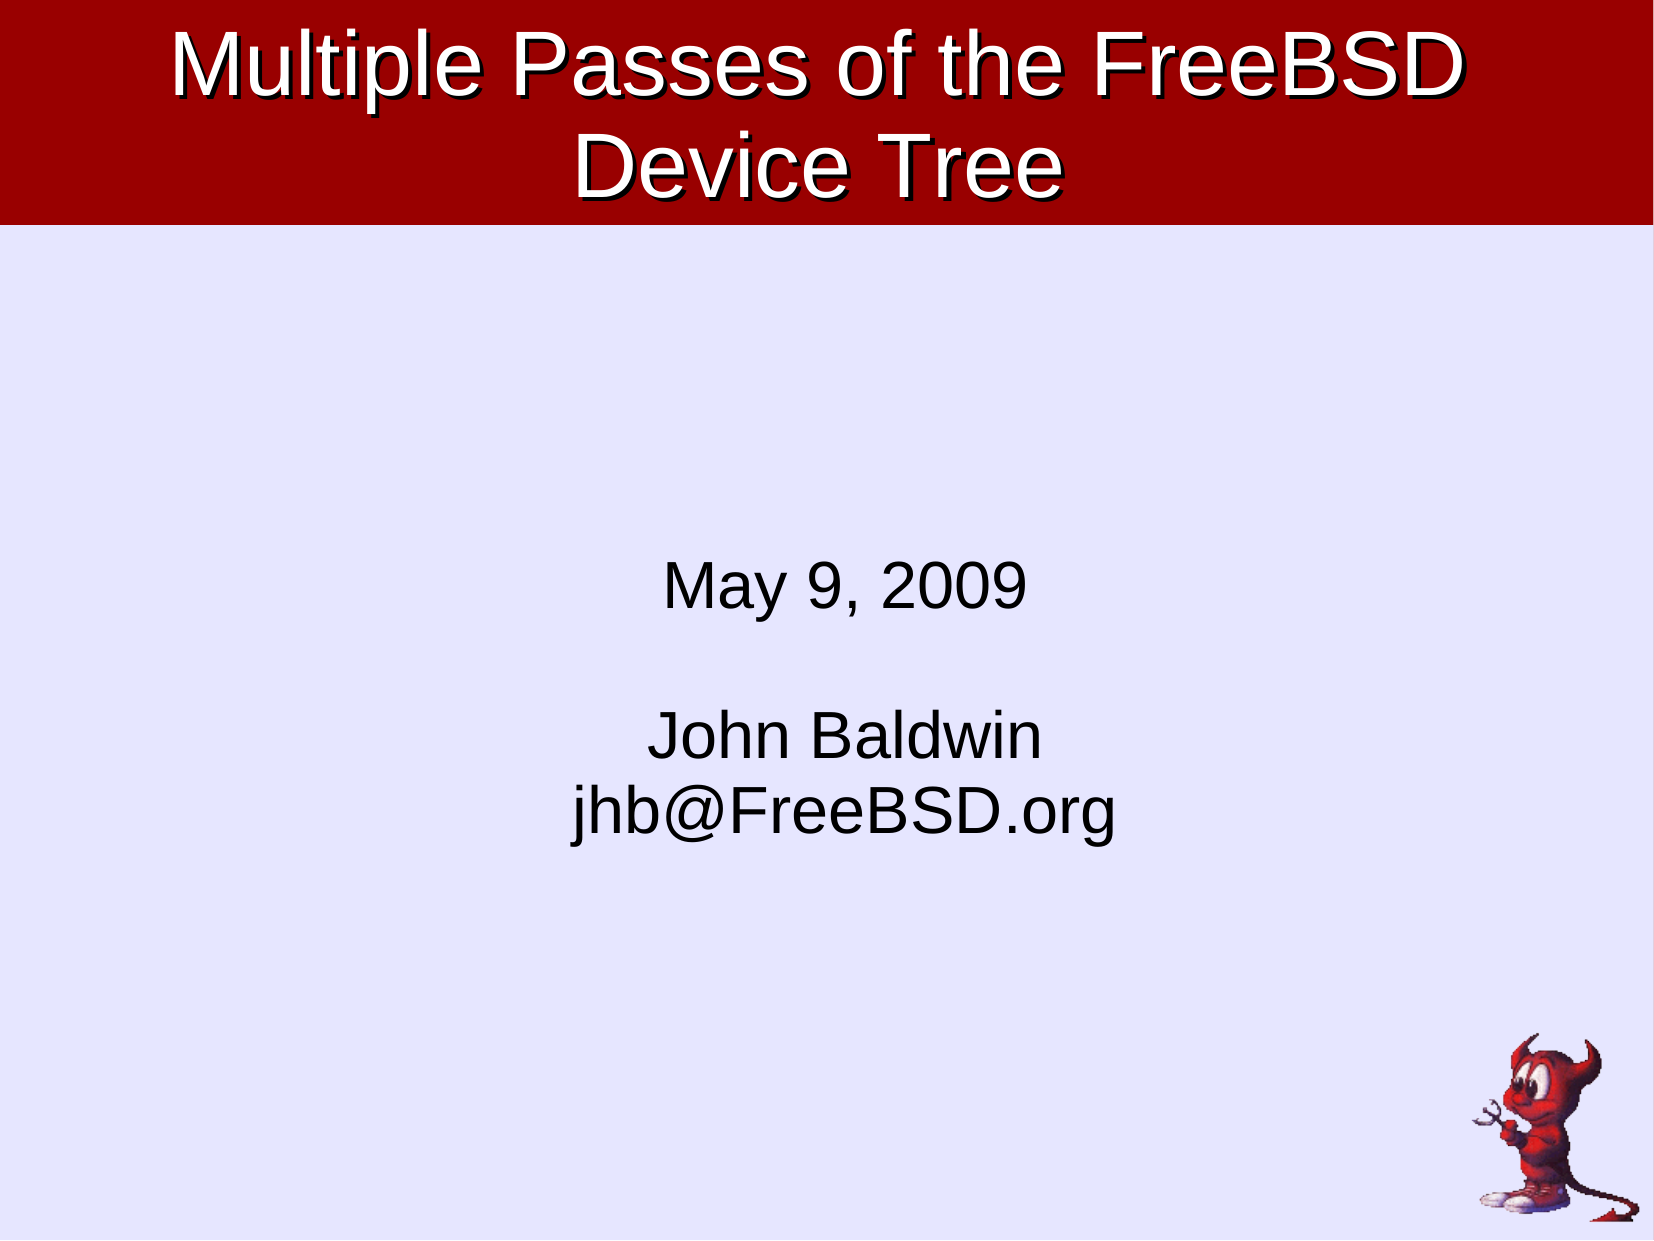

# Multiple Passes of the FreeBSD Device Tree
May 9, 2009
John Baldwin
jhb@FreeBSD.org